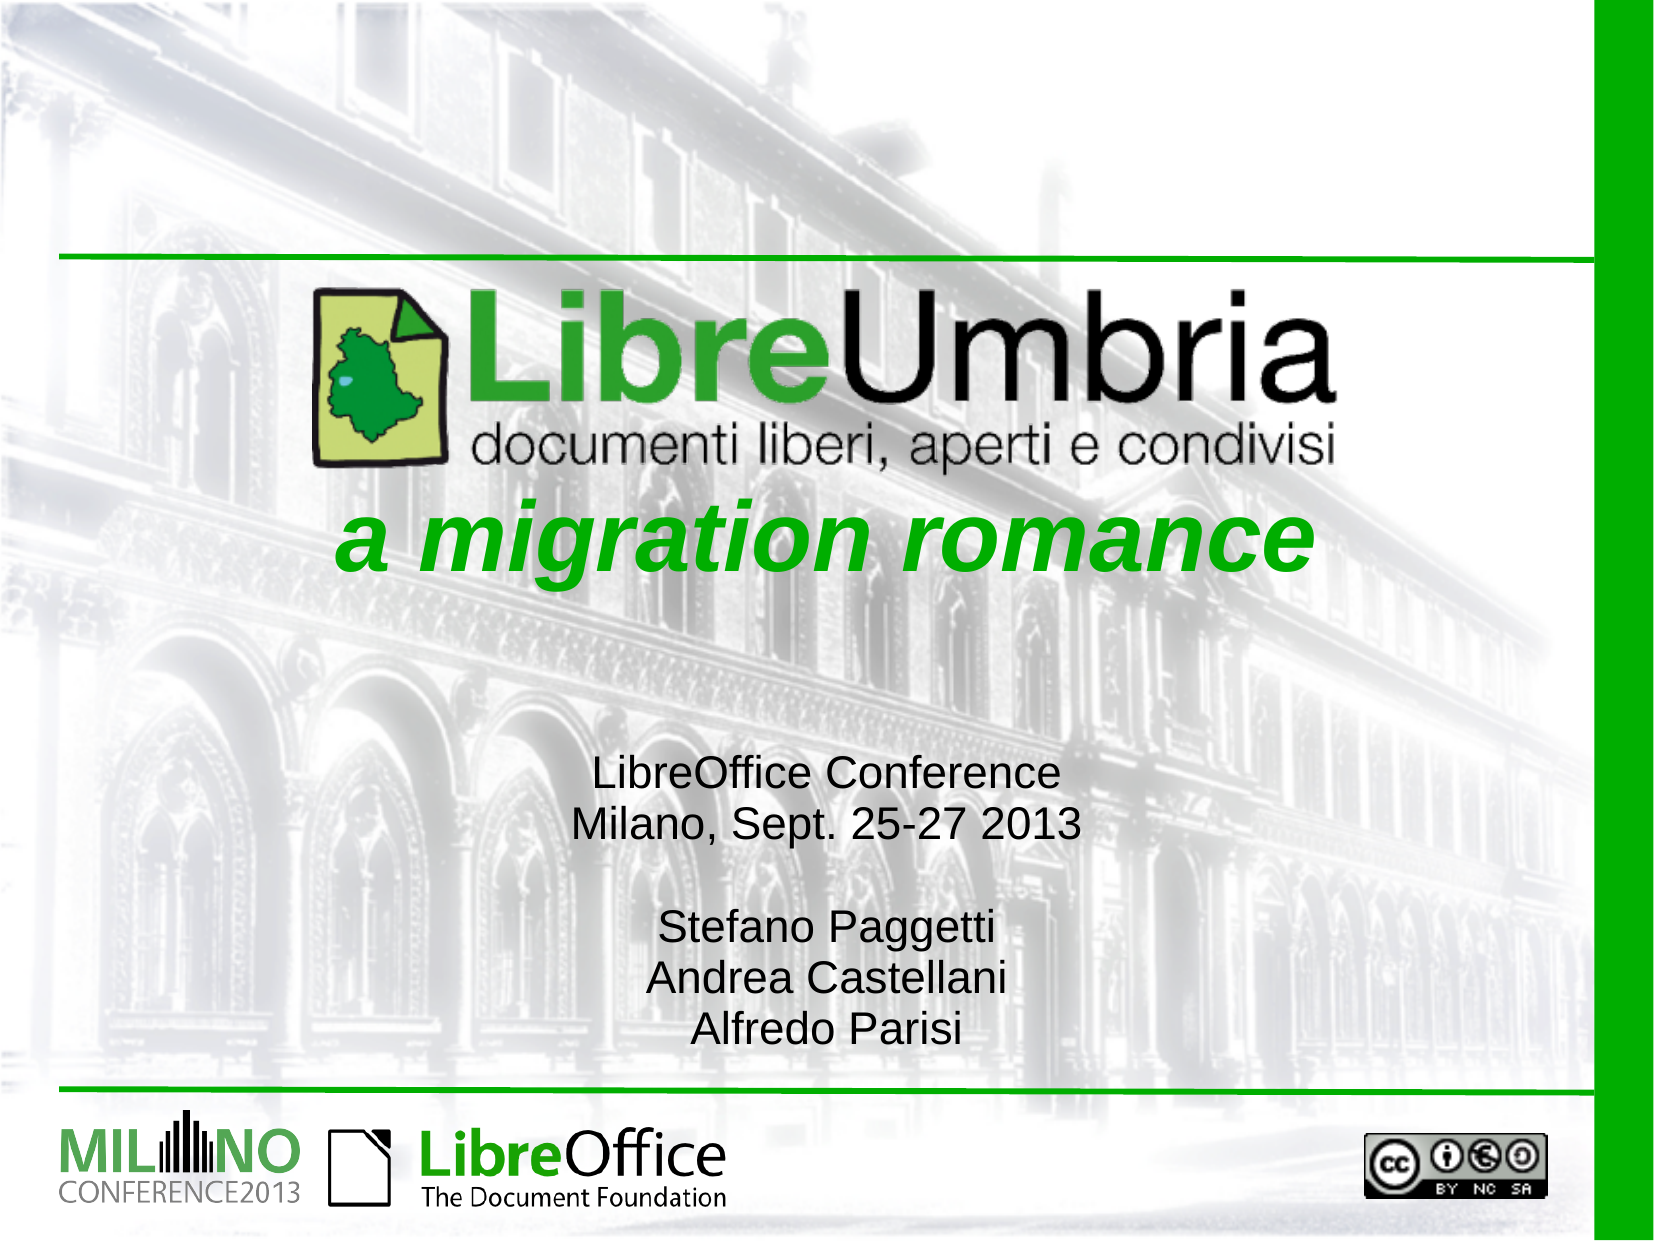

# a migration romance
LibreOffice Conference
Milano, Sept. 25-27 2013
Stefano Paggetti
Andrea Castellani
Alfredo Parisi